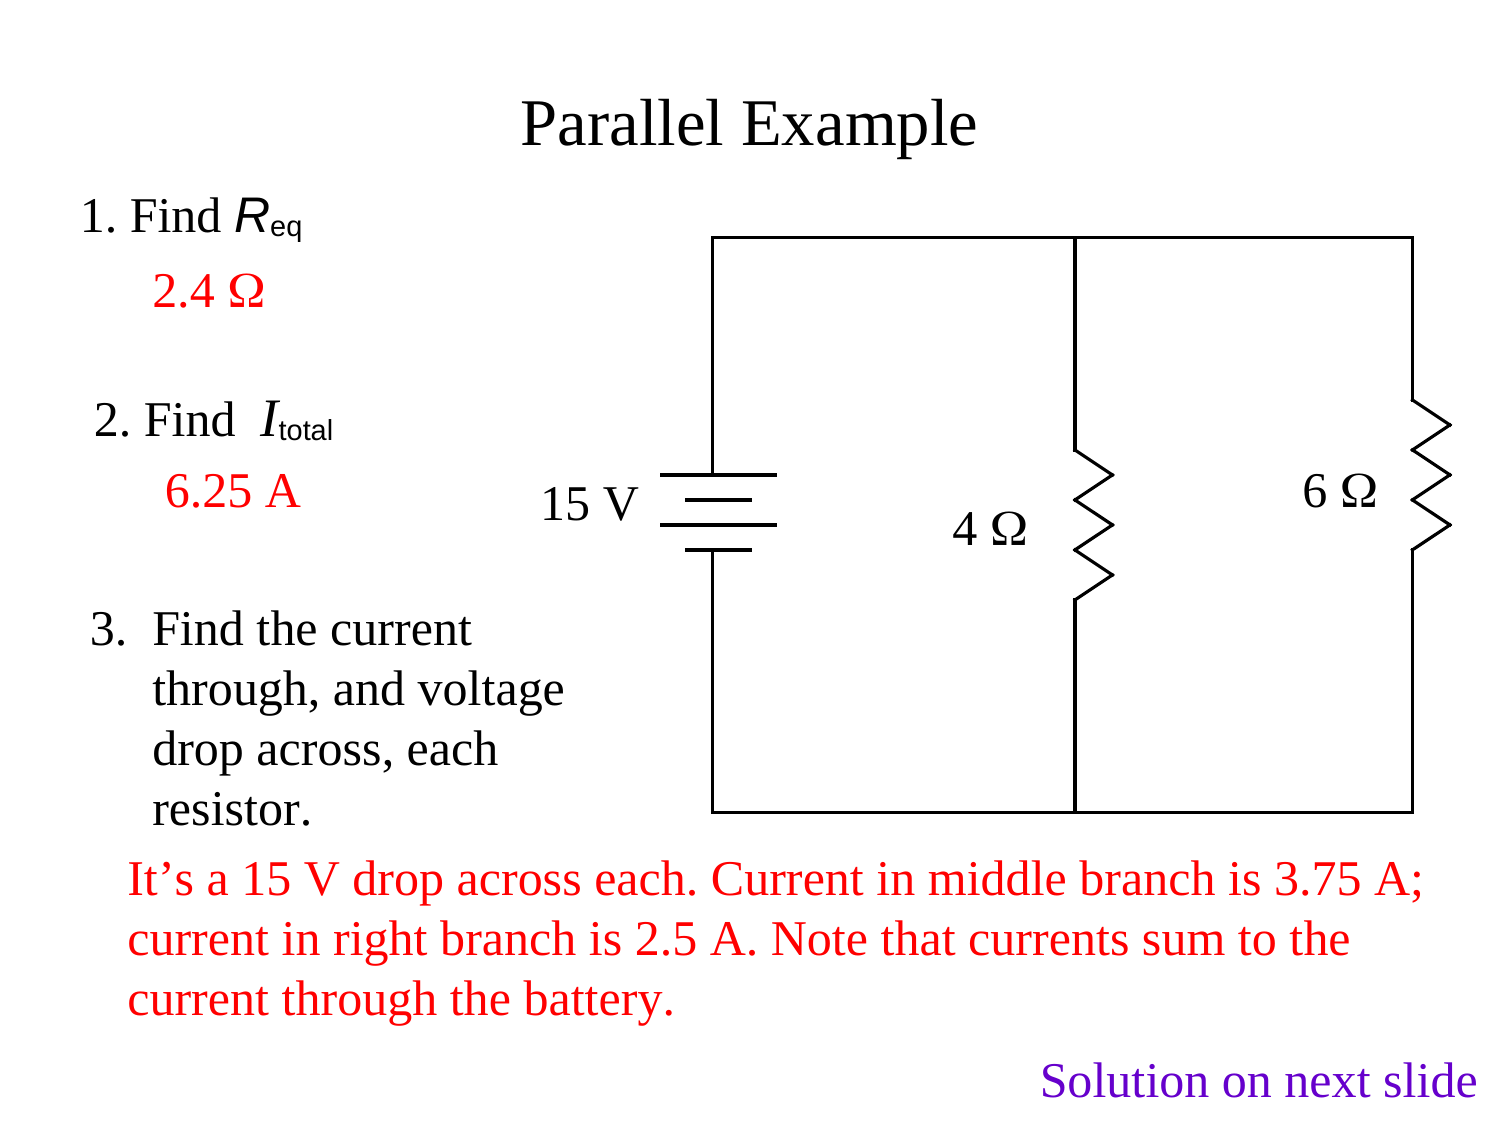

# Parallel Example
1. Find Req
2.4 
2. Find Itotal
6.25 A
6 
15 V
4 
3. Find the current
 through, and voltage
 drop across, each
 resistor.
It’s a 15 V drop across each. Current in middle branch is 3.75 A; current in right branch is 2.5 A. Note that currents sum to the current through the battery.
Solution on next slide